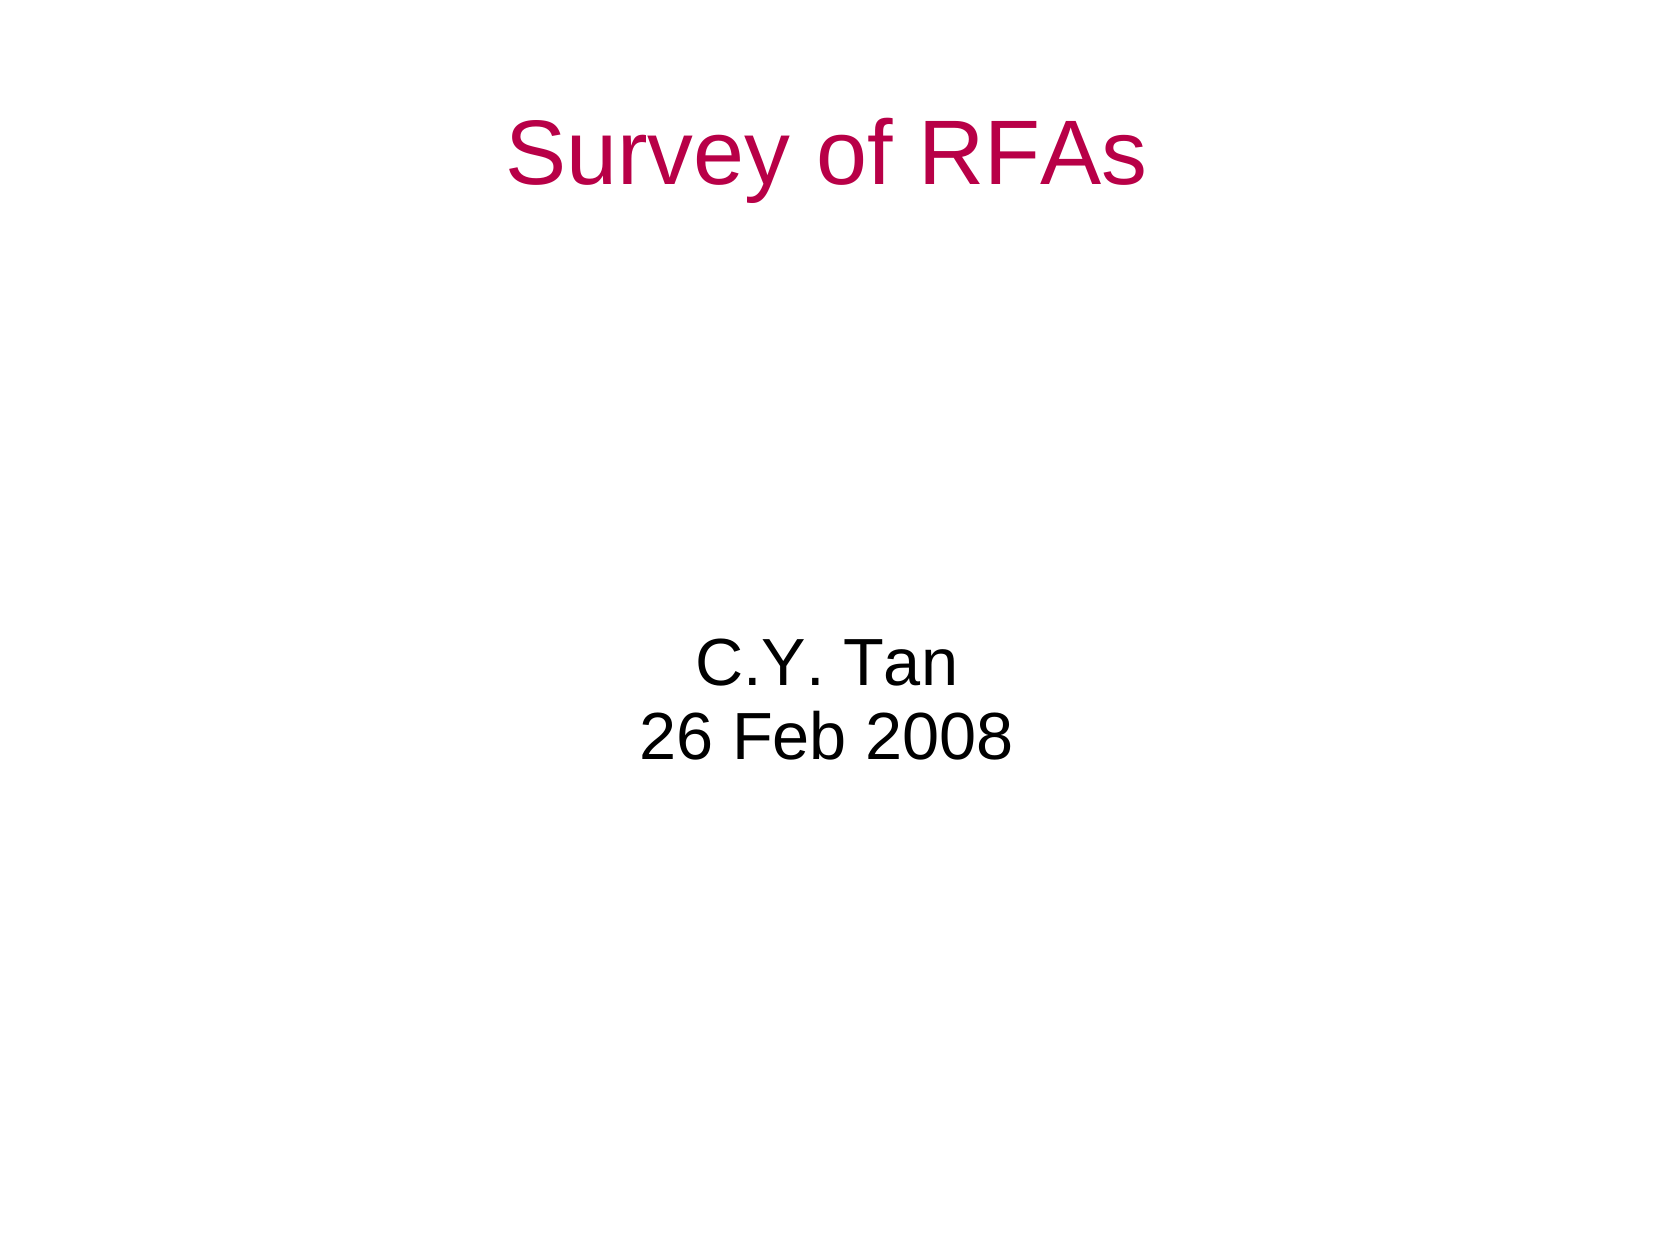

# Survey of RFAs
C.Y. Tan
26 Feb 2008